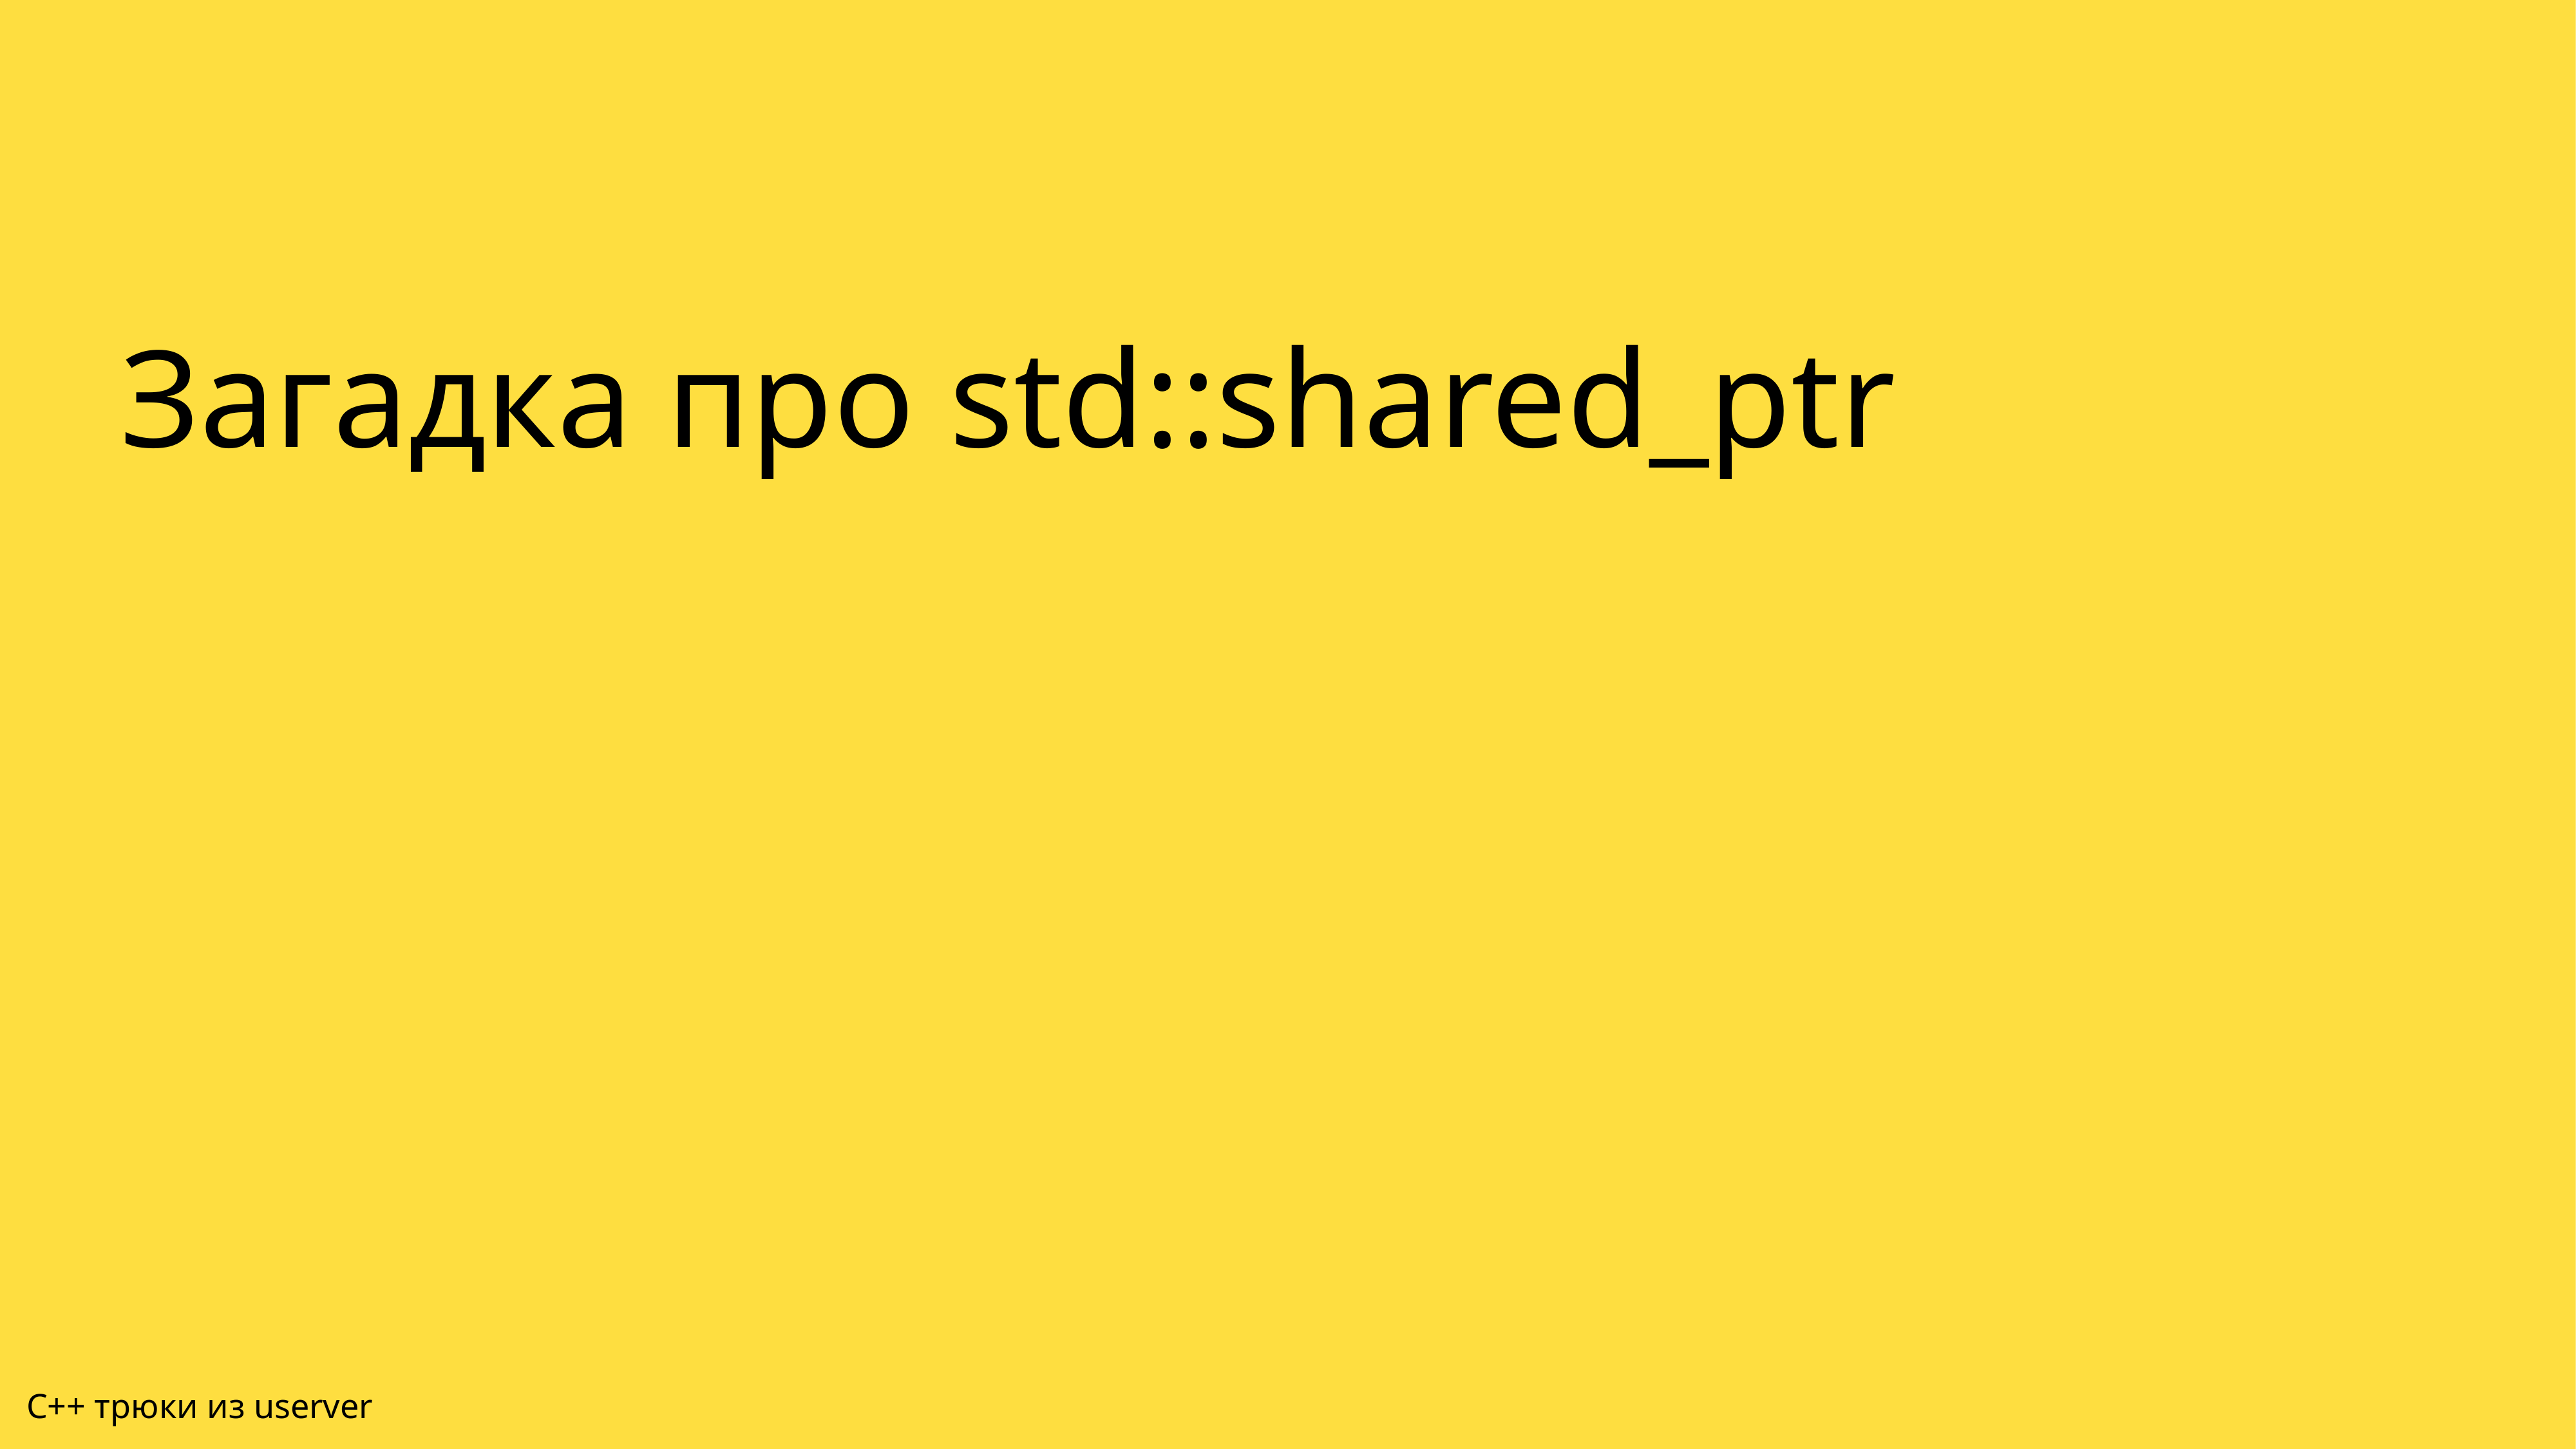

# Загадка про std::shared_ptr
C++ трюки из userver